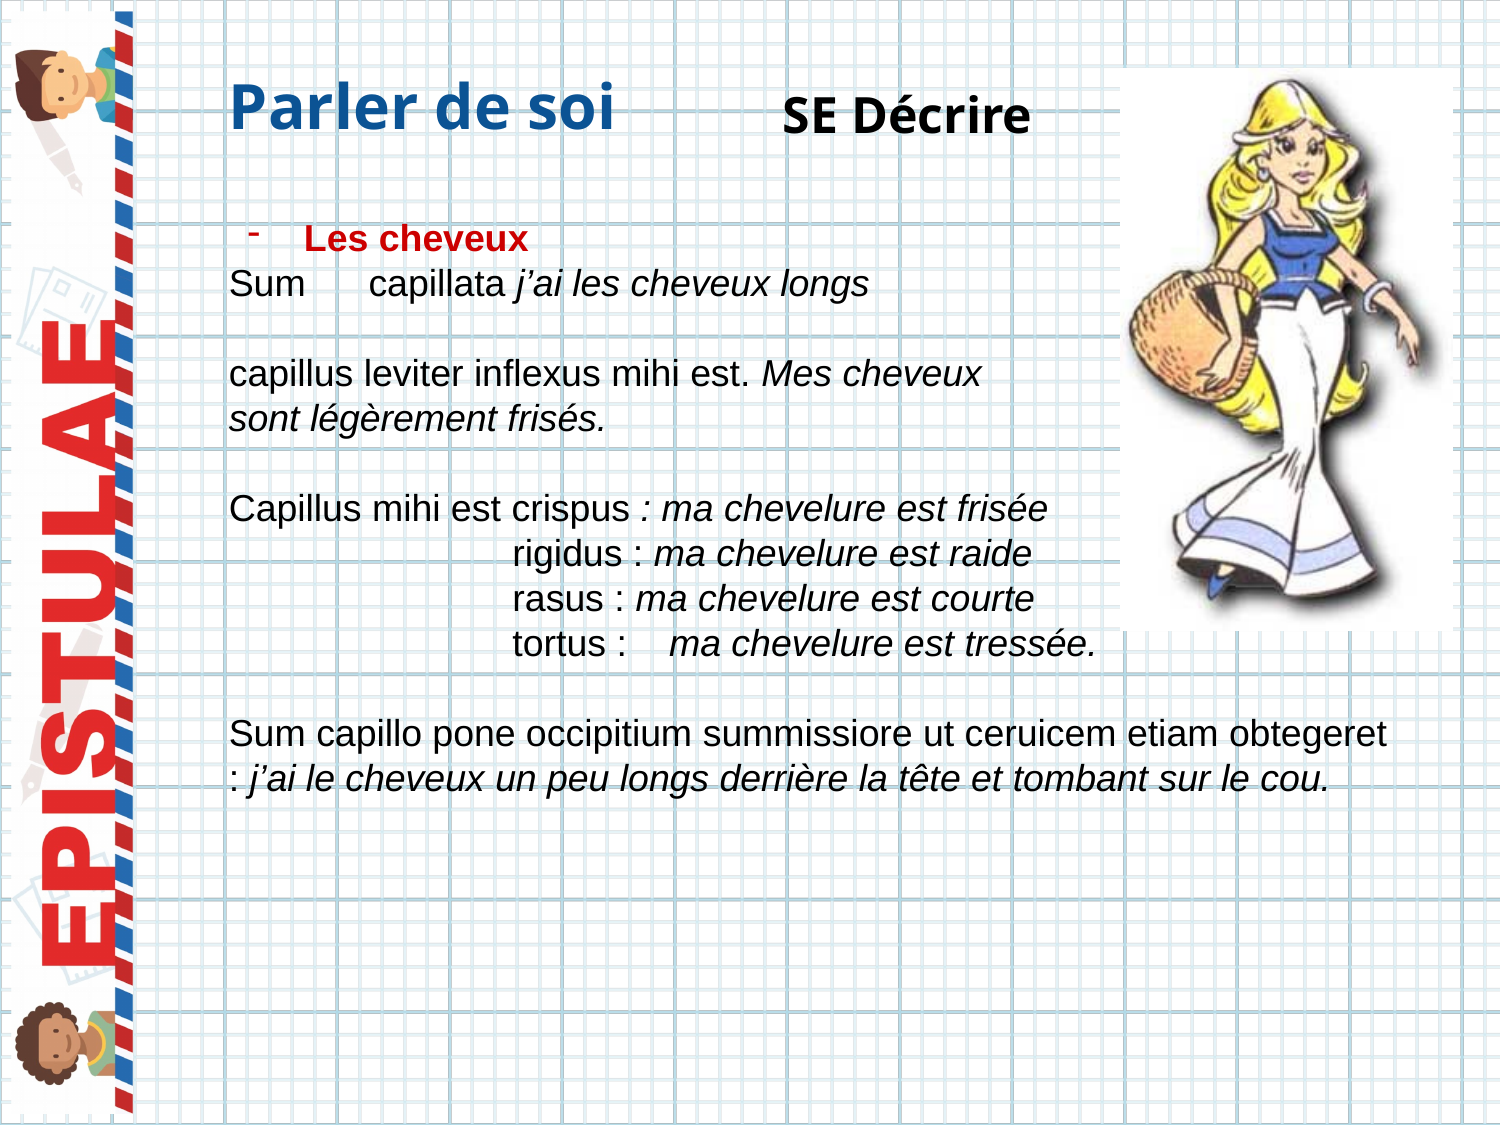

Parler de soi
SE Décrire
Les cheveux
Sum capillata j’ai les cheveux longs
capillus leviter inflexus mihi est. Mes cheveux
sont légèrement frisés.
Capillus mihi est crispus : ma chevelure est frisée
 rigidus : ma chevelure est raide
 rasus : ma chevelure est courte
 tortus : ma chevelure est tressée.
Sum capillo pone occipitium summissiore ut ceruicem etiam obtegeret : j’ai le cheveux un peu longs derrière la tête et tombant sur le cou.